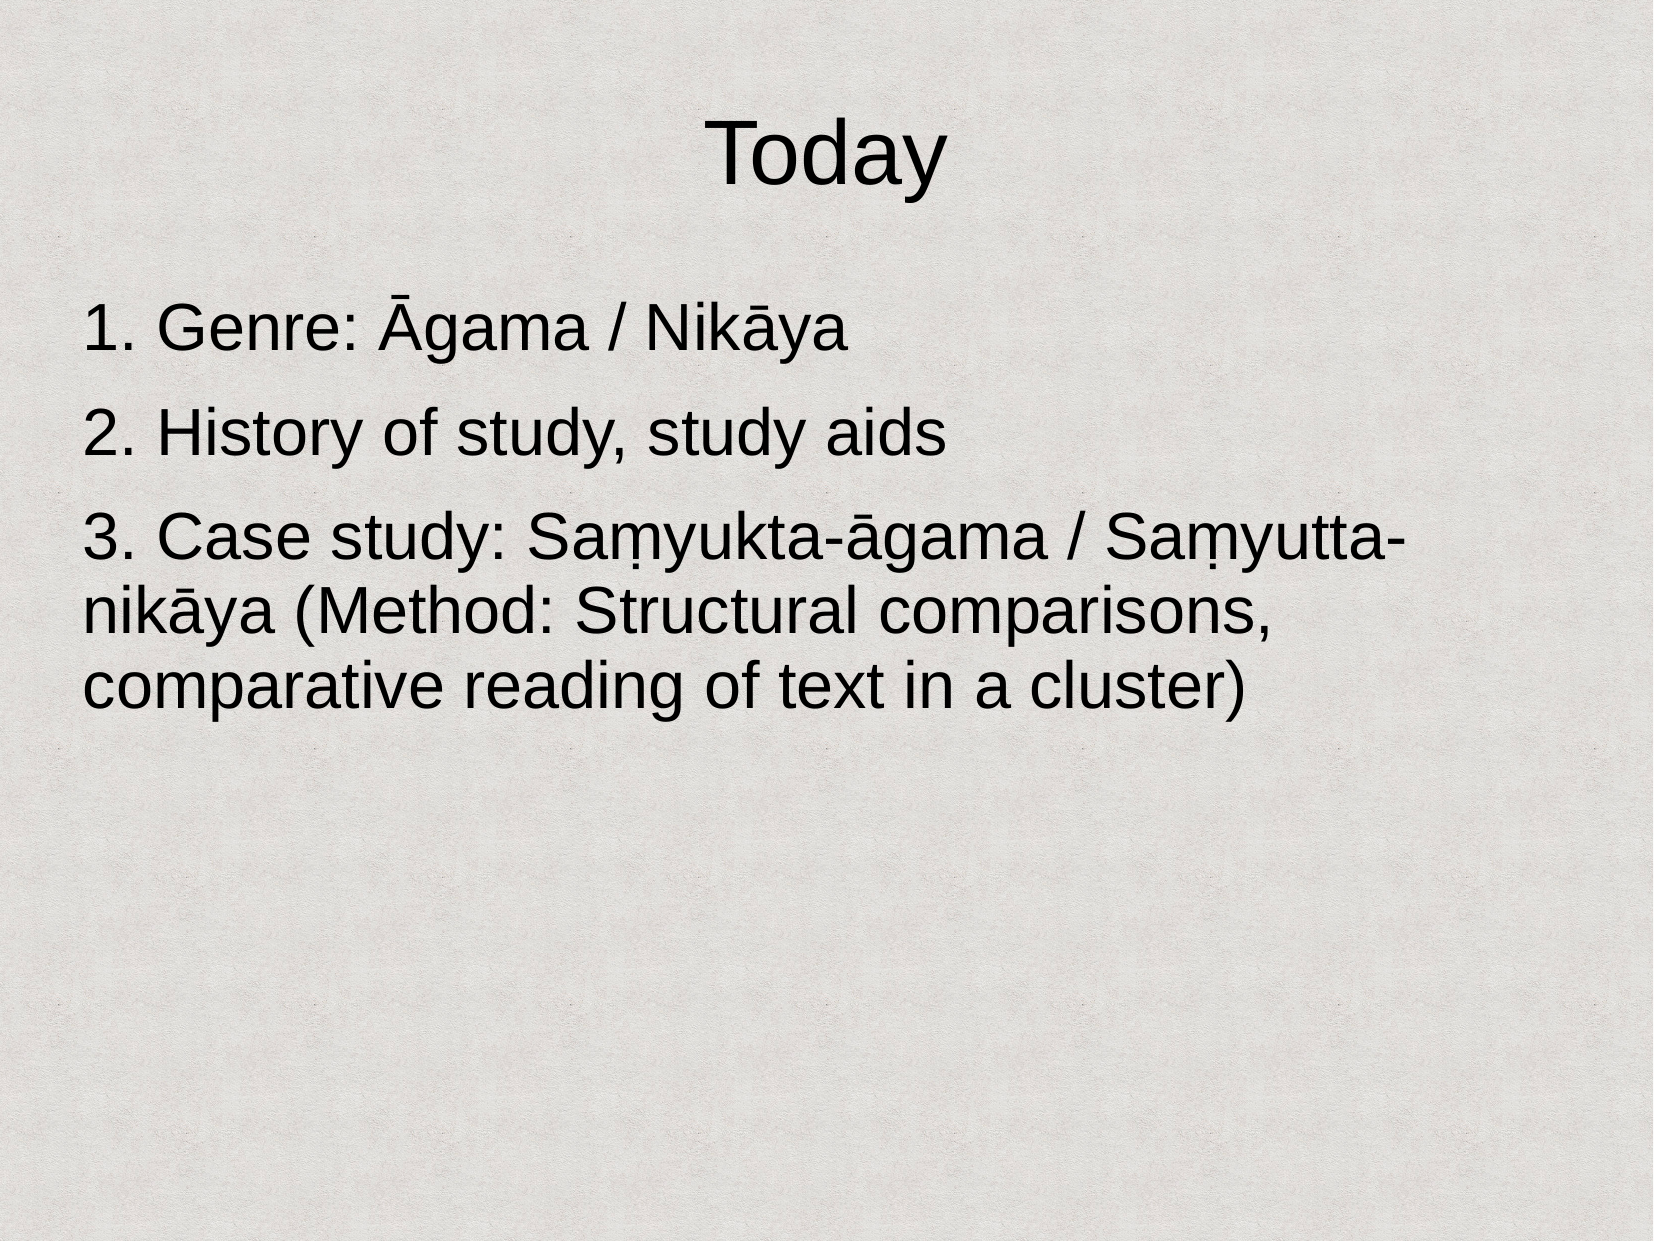

# Today
1. Genre: Āgama / Nikāya
2. History of study, study aids
3. Case study: Saṃyukta-āgama / Saṃyutta-nikāya (Method: Structural comparisons, comparative reading of text in a cluster)